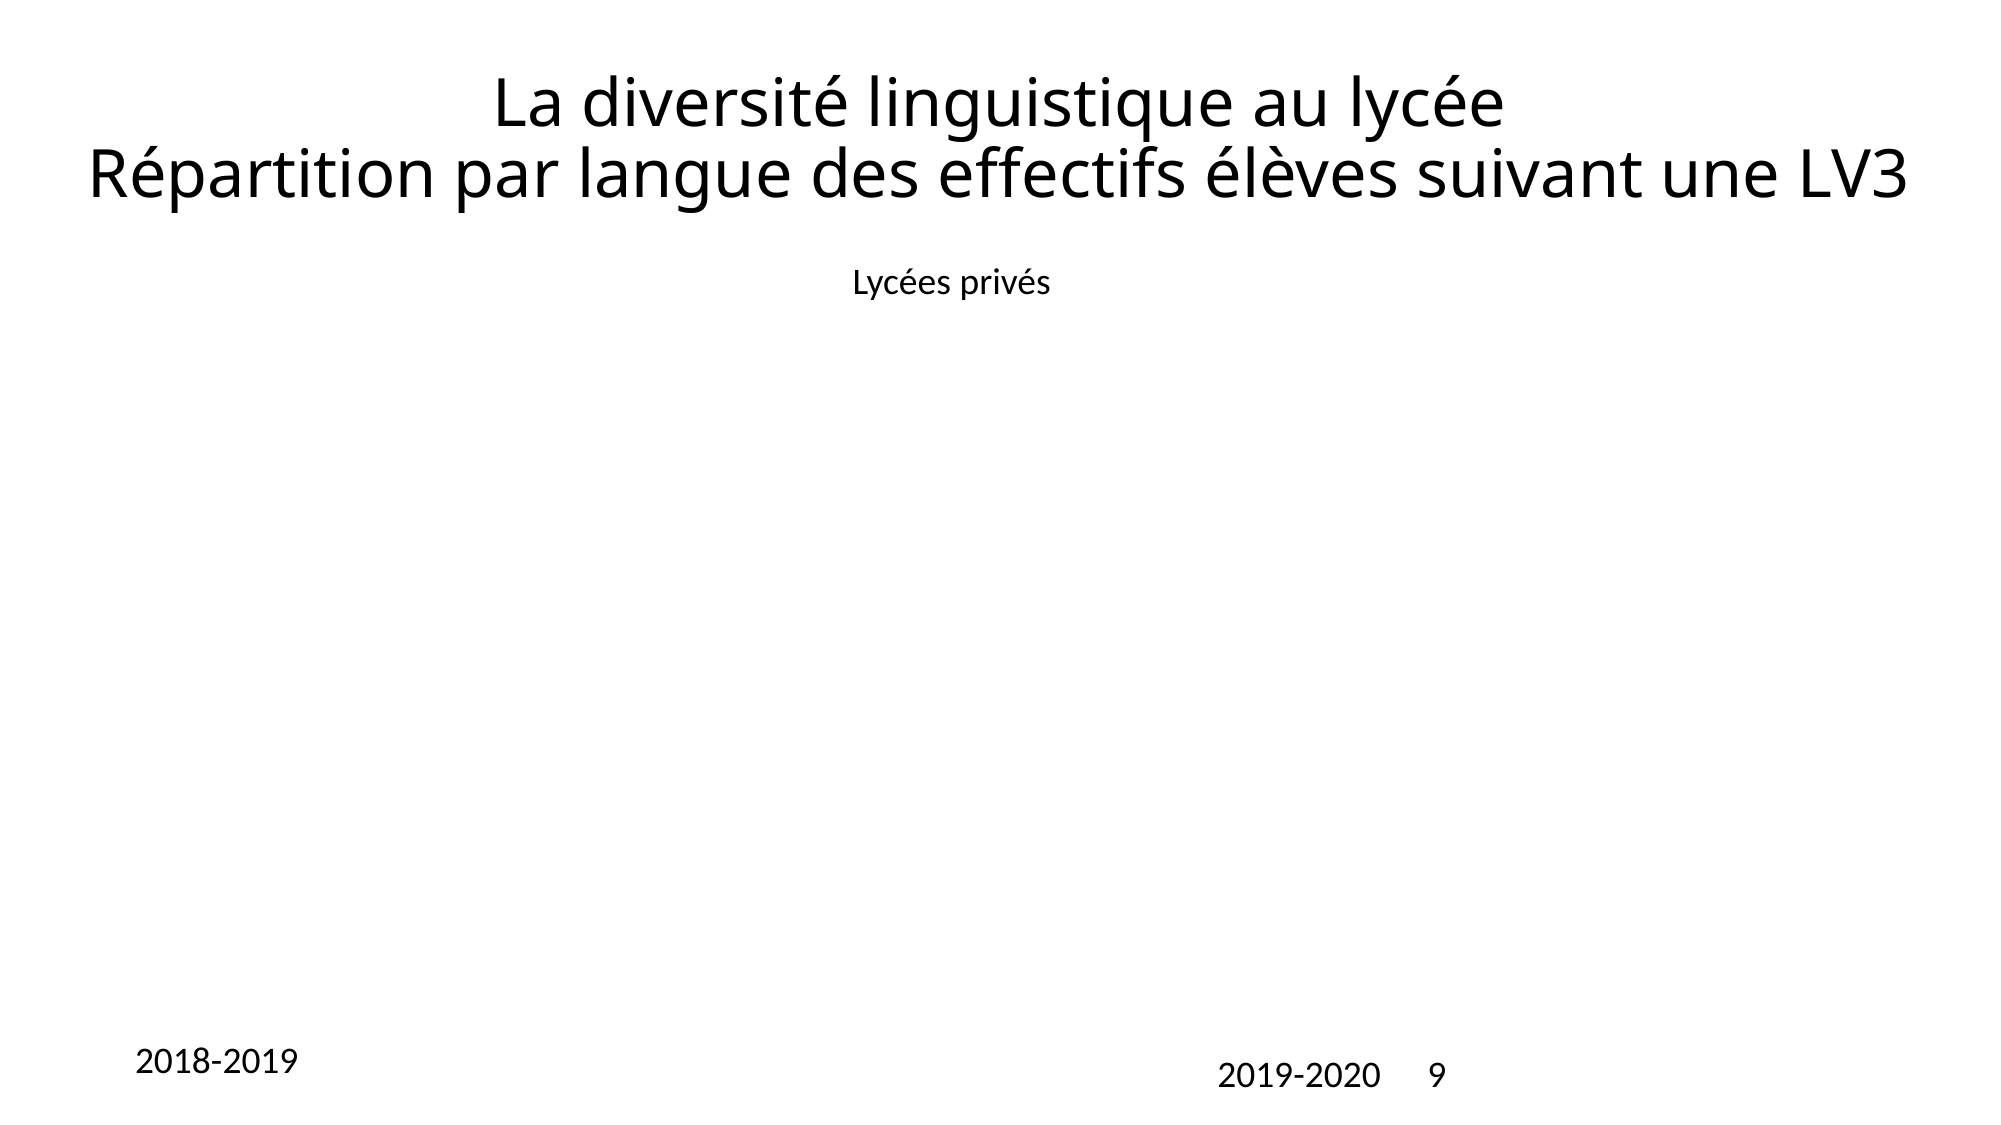

La diversité linguistique au lycée
Répartition par langue des effectifs élèves suivant une LV3
Lycées privés
### Chart
| Category | |
|---|---|
### Chart
| Category | |
|---|---|2018-2019
2019-2020